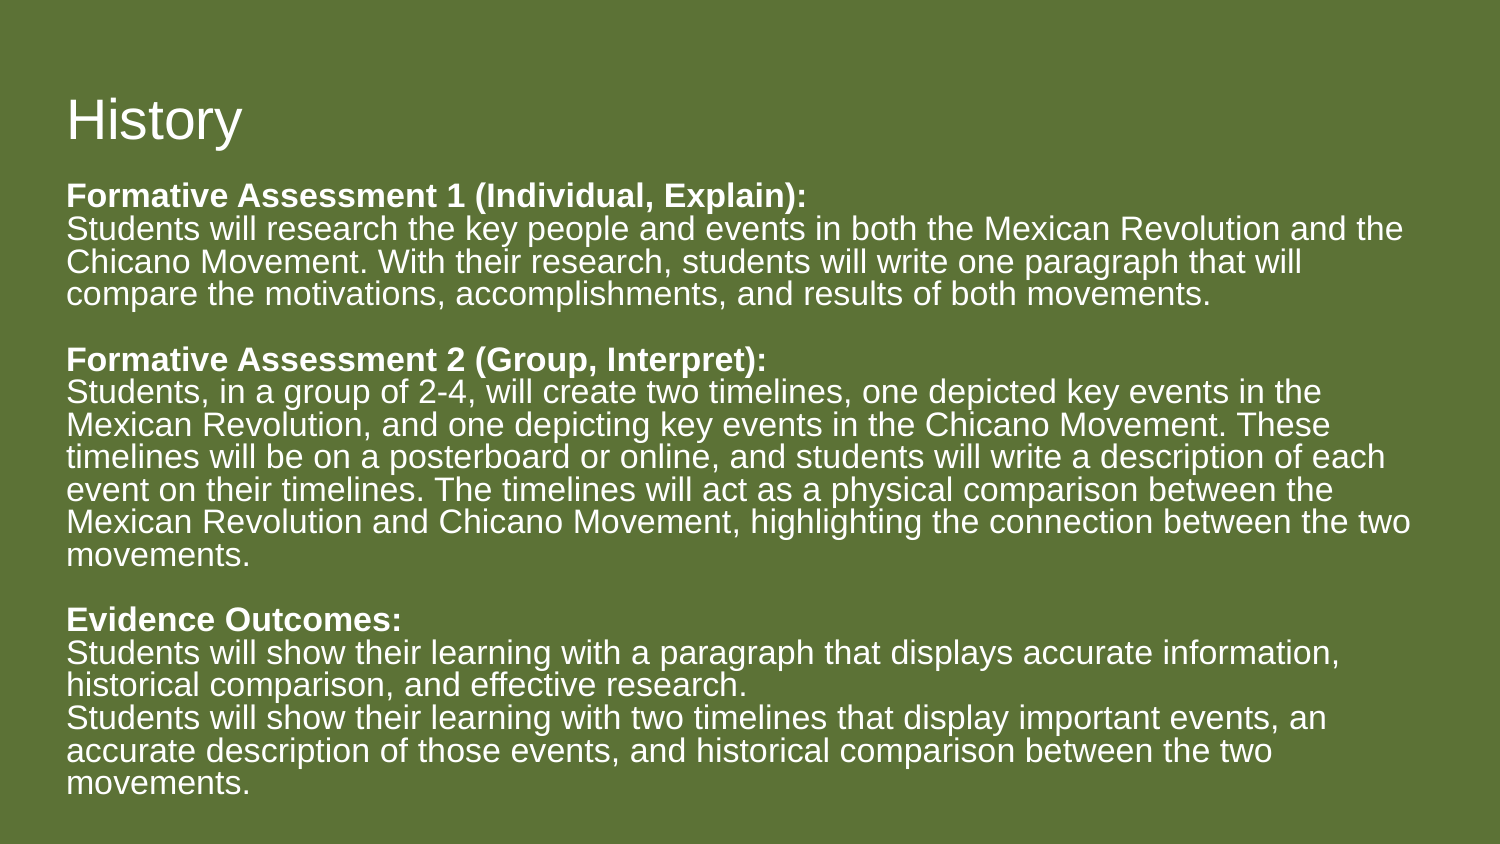

# History
Formative Assessment 1 (Individual, Explain):
Students will research the key people and events in both the Mexican Revolution and the Chicano Movement. With their research, students will write one paragraph that will compare the motivations, accomplishments, and results of both movements.
Formative Assessment 2 (Group, Interpret):
Students, in a group of 2-4, will create two timelines, one depicted key events in the Mexican Revolution, and one depicting key events in the Chicano Movement. These timelines will be on a posterboard or online, and students will write a description of each event on their timelines. The timelines will act as a physical comparison between the Mexican Revolution and Chicano Movement, highlighting the connection between the two movements.
Evidence Outcomes:
Students will show their learning with a paragraph that displays accurate information, historical comparison, and effective research.
Students will show their learning with two timelines that display important events, an accurate description of those events, and historical comparison between the two movements.